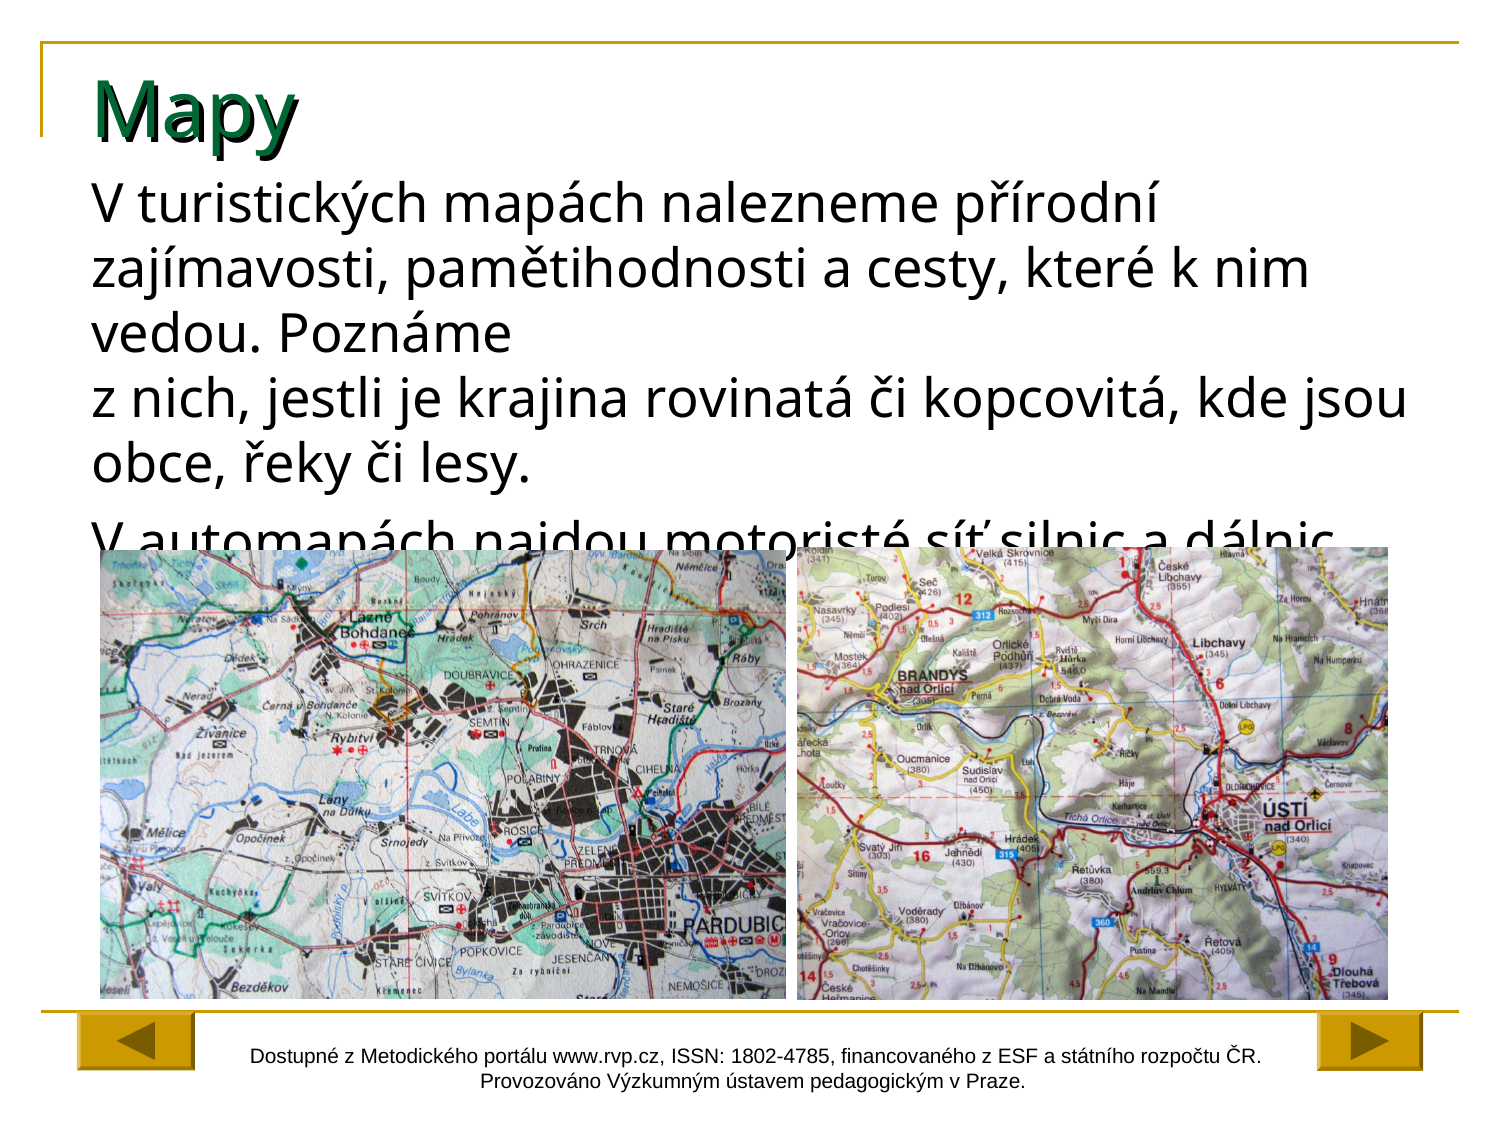

# Mapy
V turistických mapách nalezneme přírodní zajímavosti, pamětihodnosti a cesty, které k nim vedou. Poznáme
z nich, jestli je krajina rovinatá či kopcovitá, kde jsou obce, řeky či lesy.
V automapách najdou motoristé síť silnic a dálnic.